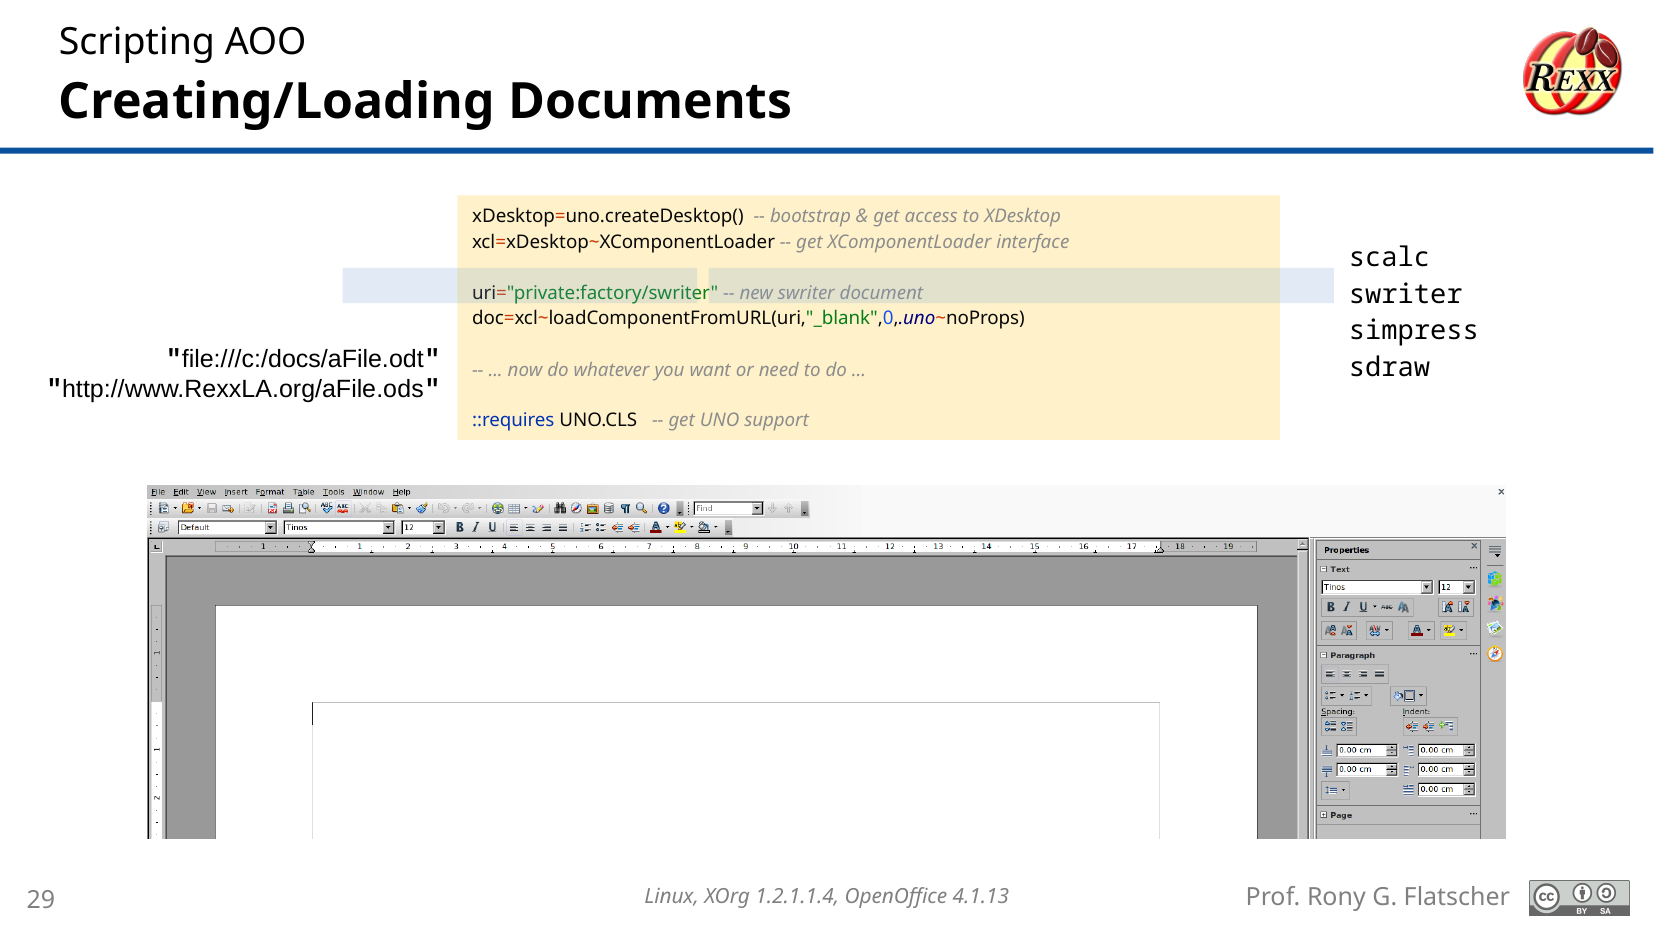

# Scripting AOO Creating/Loading Documents
xDesktop=uno.createDesktop() -- bootstrap & get access to XDesktop
xcl=xDesktop~XComponentLoader -- get XComponentLoader interface
uri="private:factory/swriter" -- new swriter document
doc=xcl~loadComponentFromURL(uri,"_blank",0,.uno~noProps)
-- ... now do whatever you want or need to do ...
::requires UNO.CLS -- get UNO support
scalc
swriter
simpress
sdraw
"file:///c:/docs/aFile.odt"
"http://www.RexxLA.org/aFile.ods"
Linux, XOrg 1.2.1.1.4, OpenOffice 4.1.13